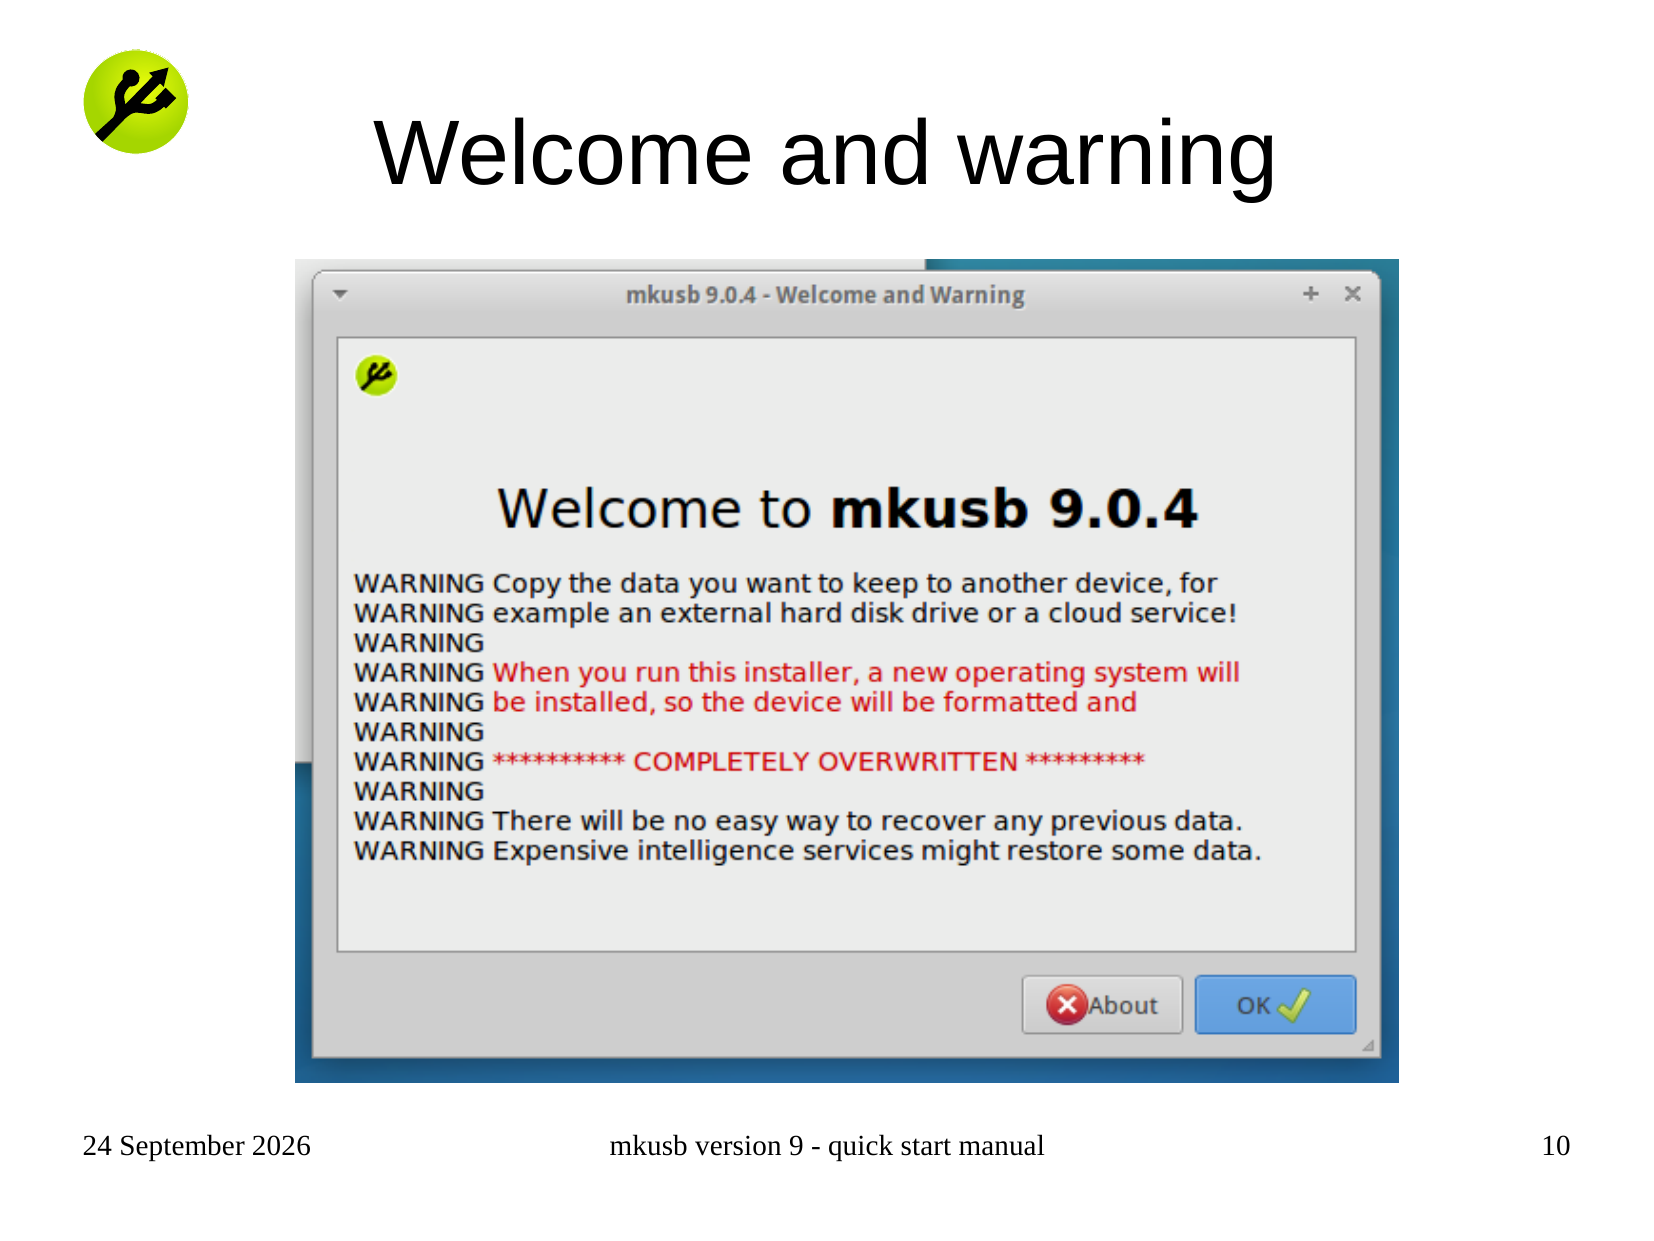

# Welcome and warning
mkusb version 9 - quick start manual
10